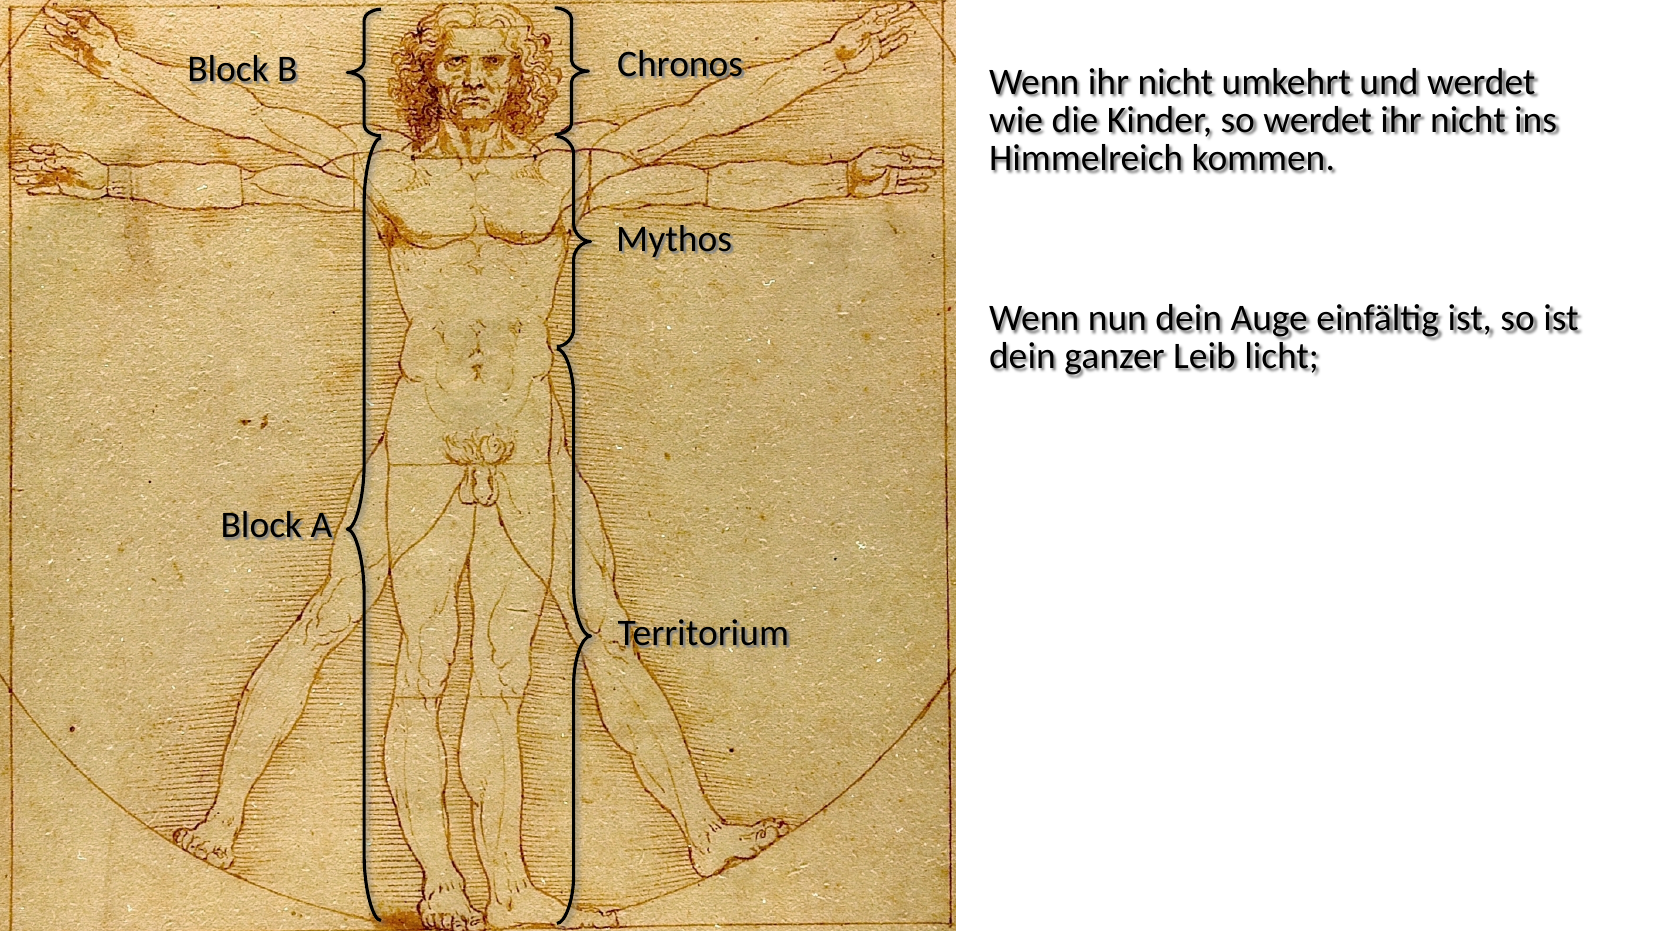

Chronos
Block B
Wenn ihr nicht umkehrt und werdet wie die Kinder, so werdet ihr nicht ins Himmelreich kommen.
Mythos
Wenn nun dein Auge einfältig ist, so ist dein ganzer Leib licht;
Block A
Territorium